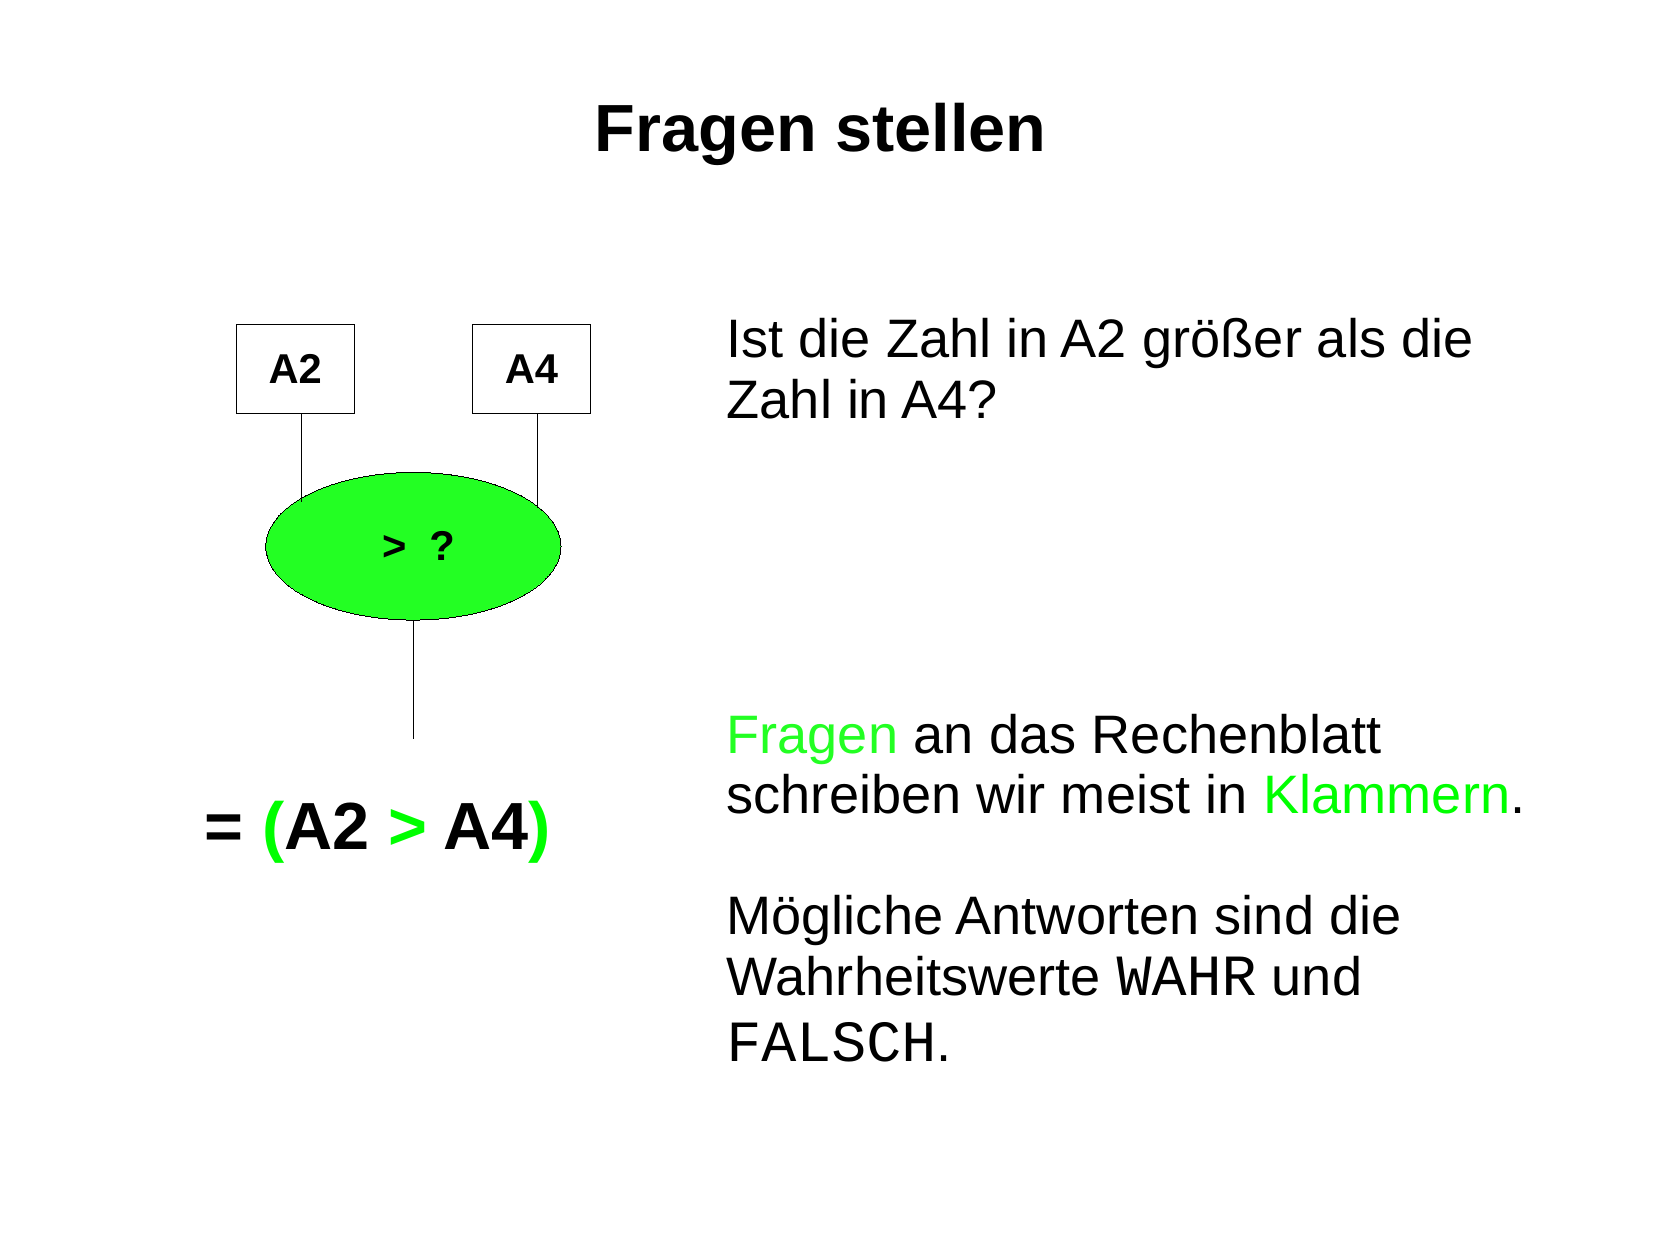

# Fragen stellen
Ist die Zahl in A2 größer als die Zahl in A4?
A2
A4
 > ?
Fragen an das Rechenblatt schreiben wir meist in Klammern.
Mögliche Antworten sind die Wahrheitswerte WAHR und FALSCH.
= (A2 > A4)